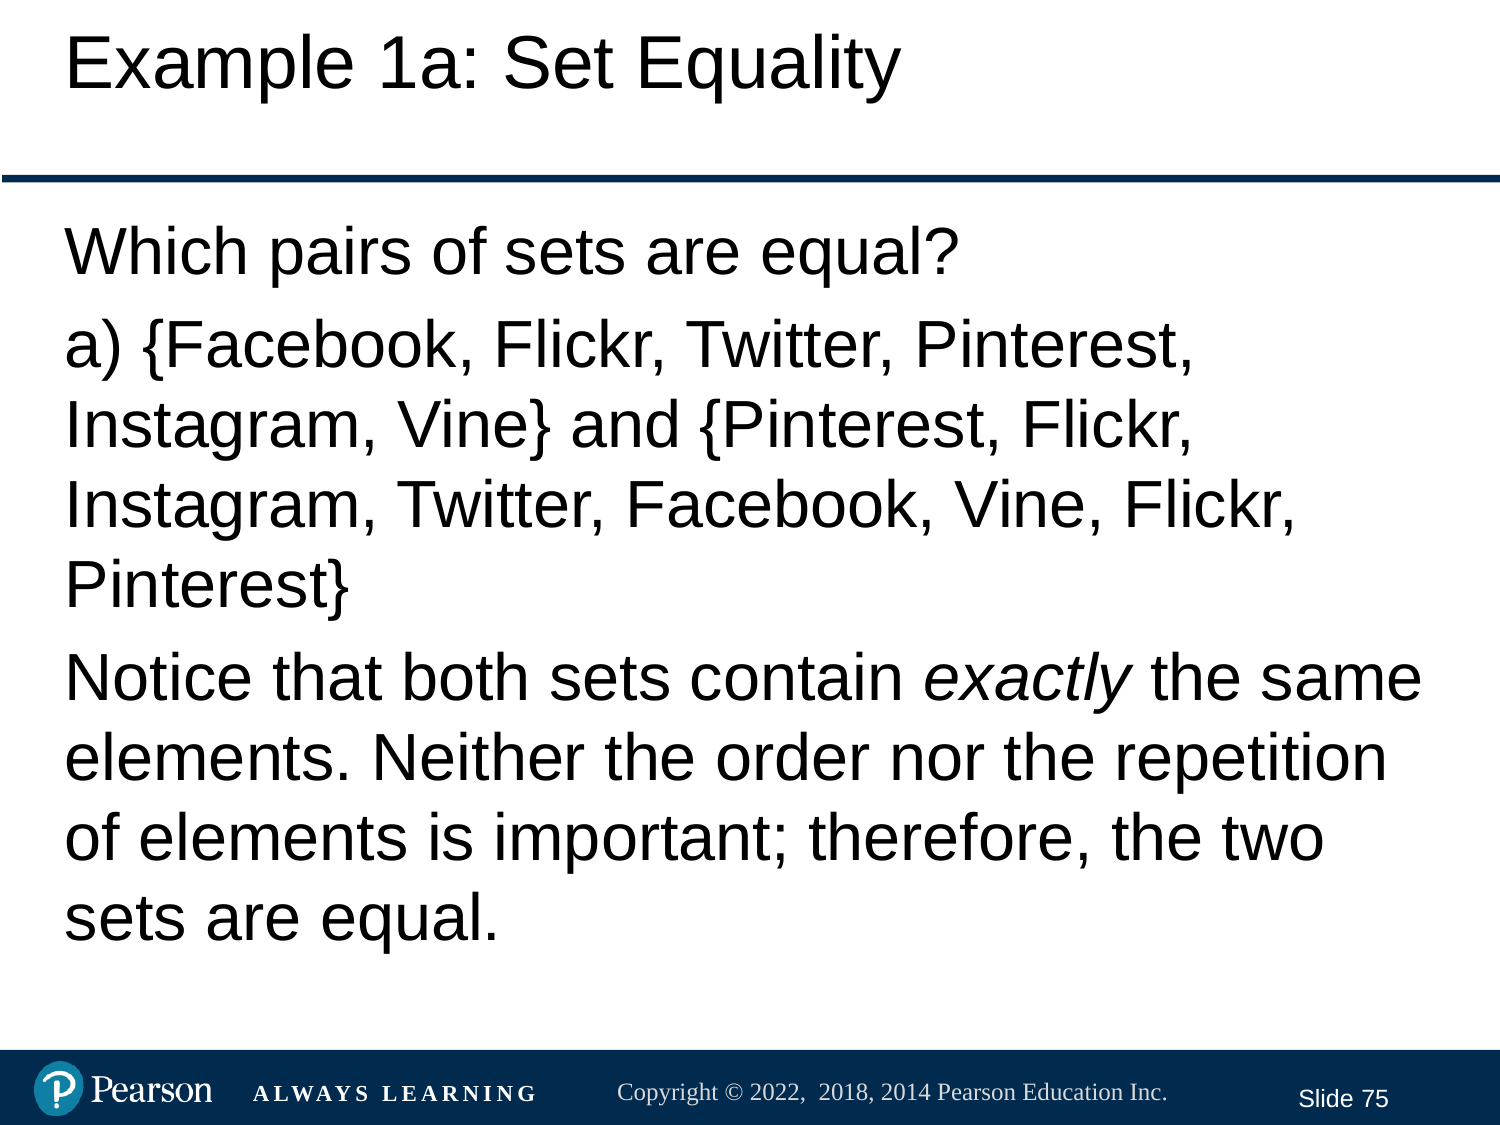

# Example 1a: Set Equality
Which pairs of sets are equal?
a) {Facebook, Flickr, Twitter, Pinterest, Instagram, Vine} and {Pinterest, Flickr, Instagram, Twitter, Facebook, Vine, Flickr, Pinterest}
Notice that both sets contain exactly the same elements. Neither the order nor the repetition of elements is important; therefore, the two sets are equal.